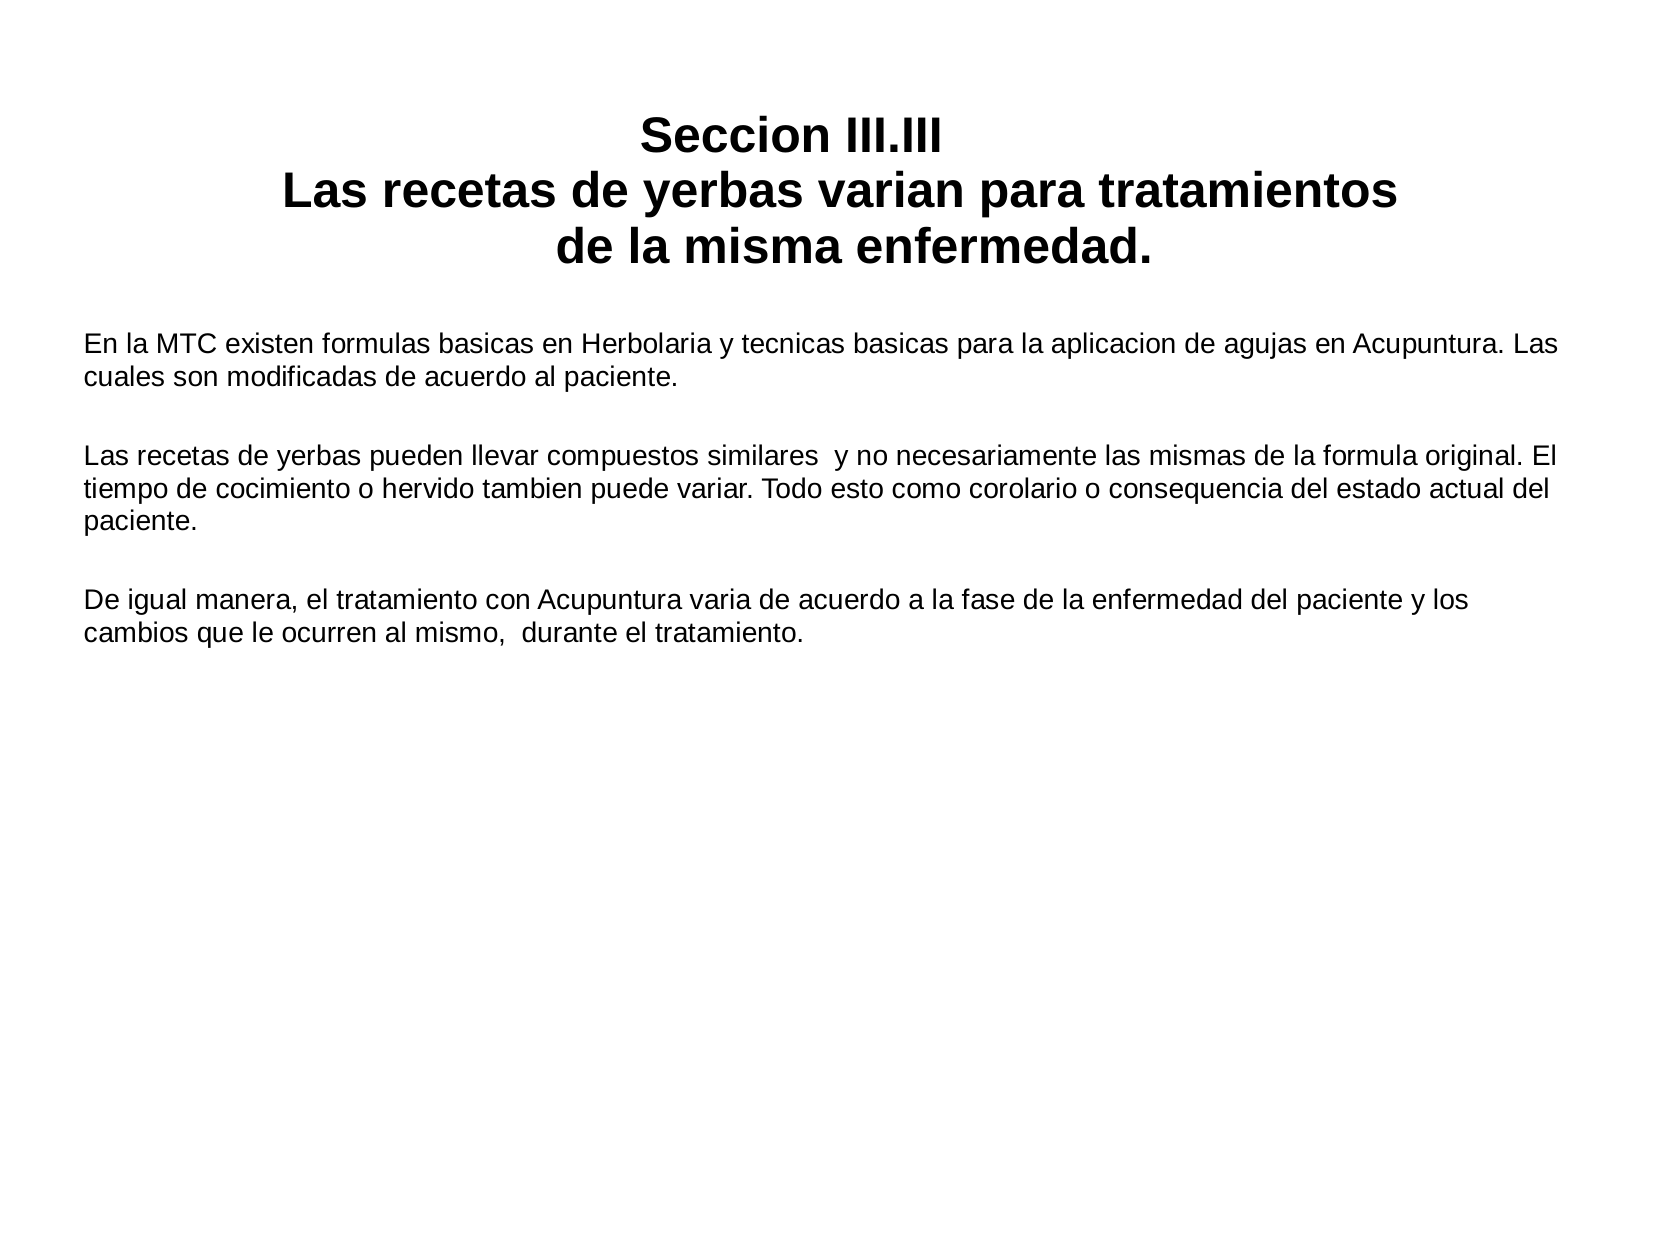

# Seccion III.III Las recetas de yerbas varian para tratamientos de la misma enfermedad.